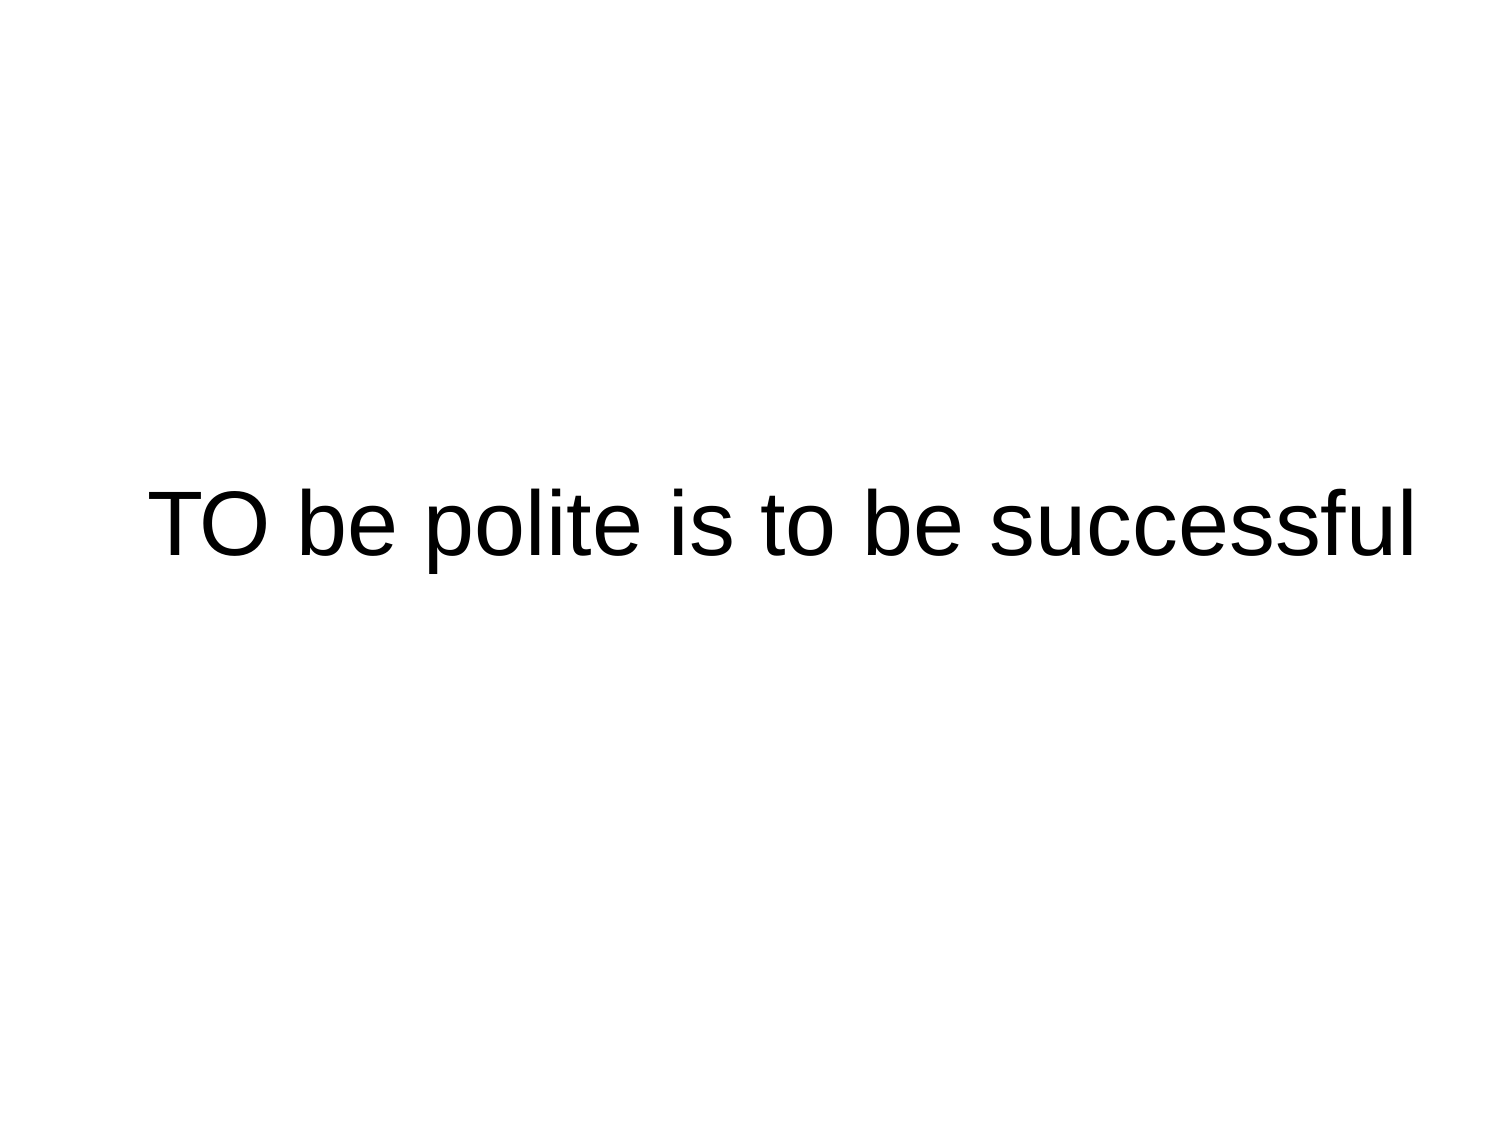

ТО be polite is to be successful